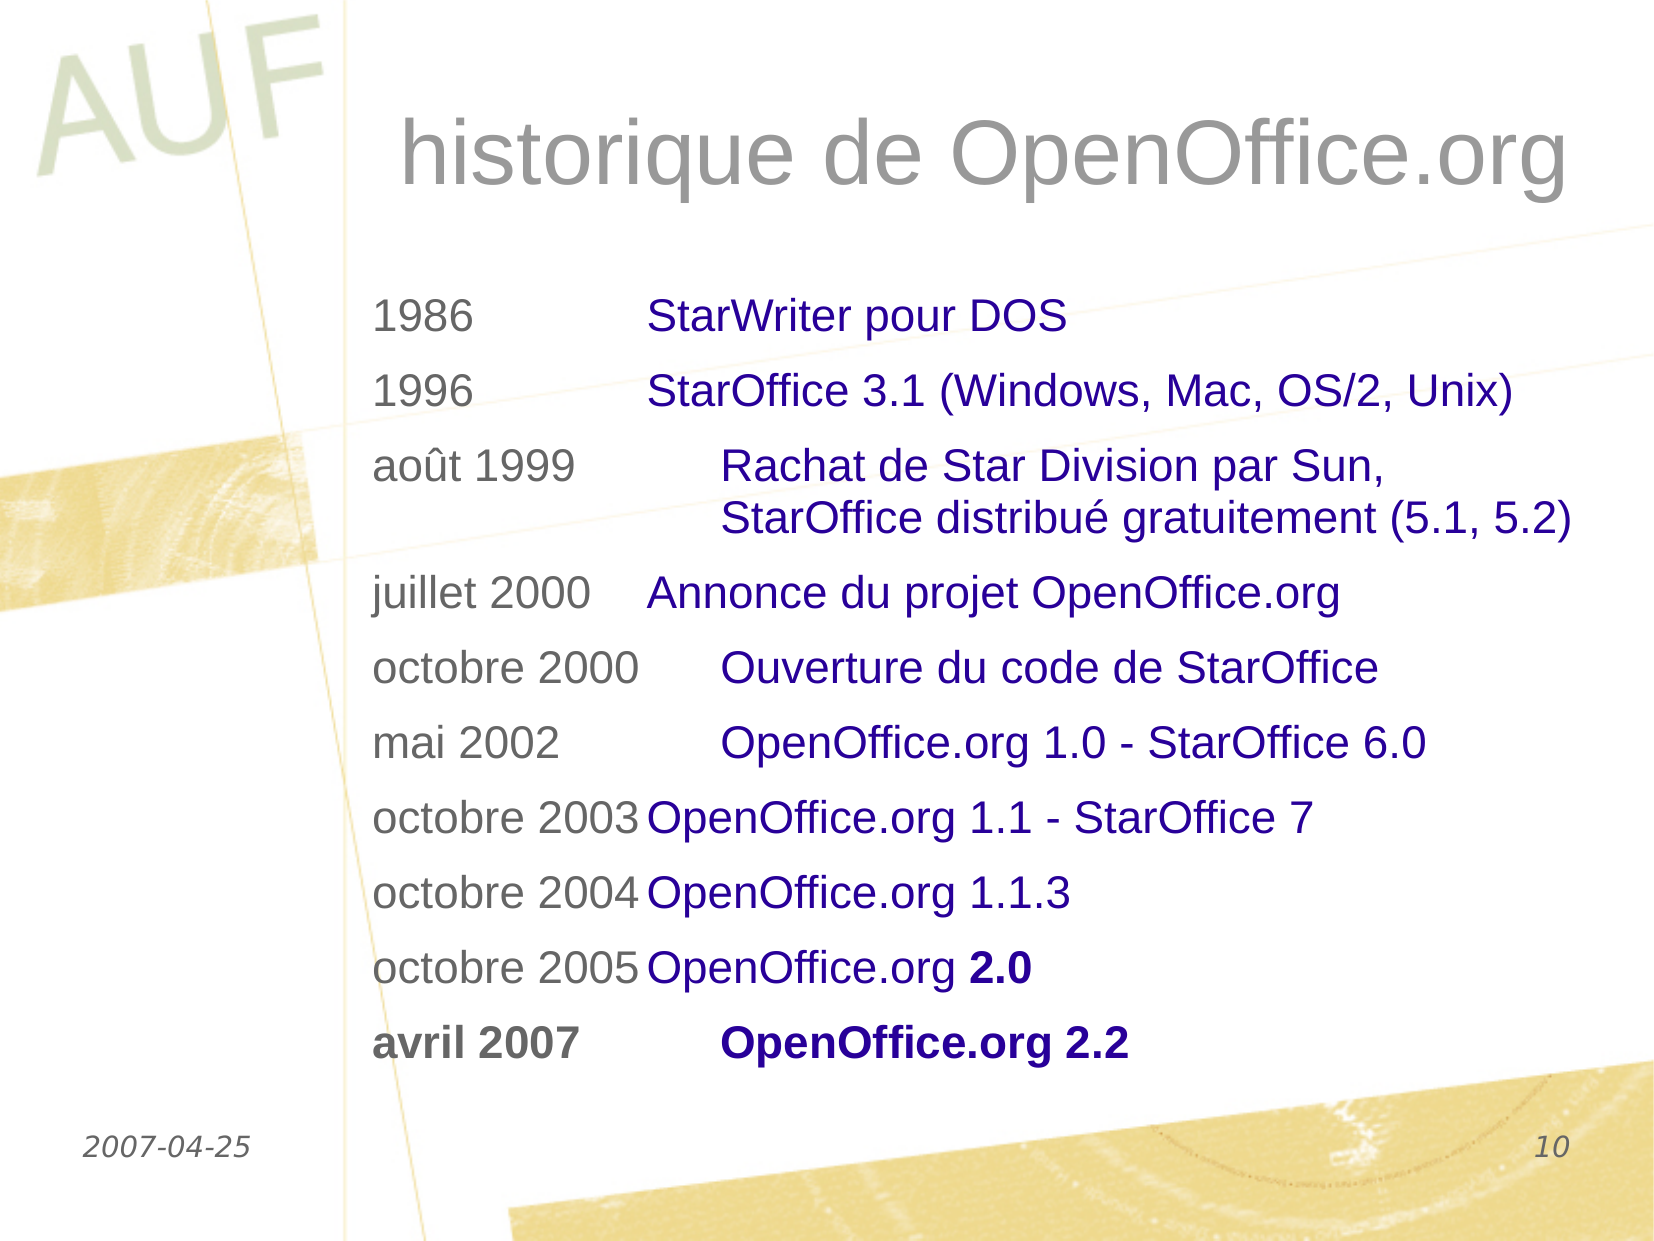

# historique de OpenOffice.org
1986	 		StarWriter pour DOS
1996 			StarOffice 3.1 (Windows, Mac, OS/2, Unix)
août 1999 		Rachat de Star Division par Sun,
					StarOffice distribué gratuitement (5.1, 5.2)
juillet 2000 	Annonce du projet OpenOffice.org
octobre 2000 	Ouverture du code de StarOffice
mai 2002 		OpenOffice.org 1.0 - StarOffice 6.0
octobre 2003	OpenOffice.org 1.1 - StarOffice 7
octobre 2004	OpenOffice.org 1.1.3
octobre 2005	OpenOffice.org 2.0
avril 2007 		OpenOffice.org 2.2
2007-04-25
10